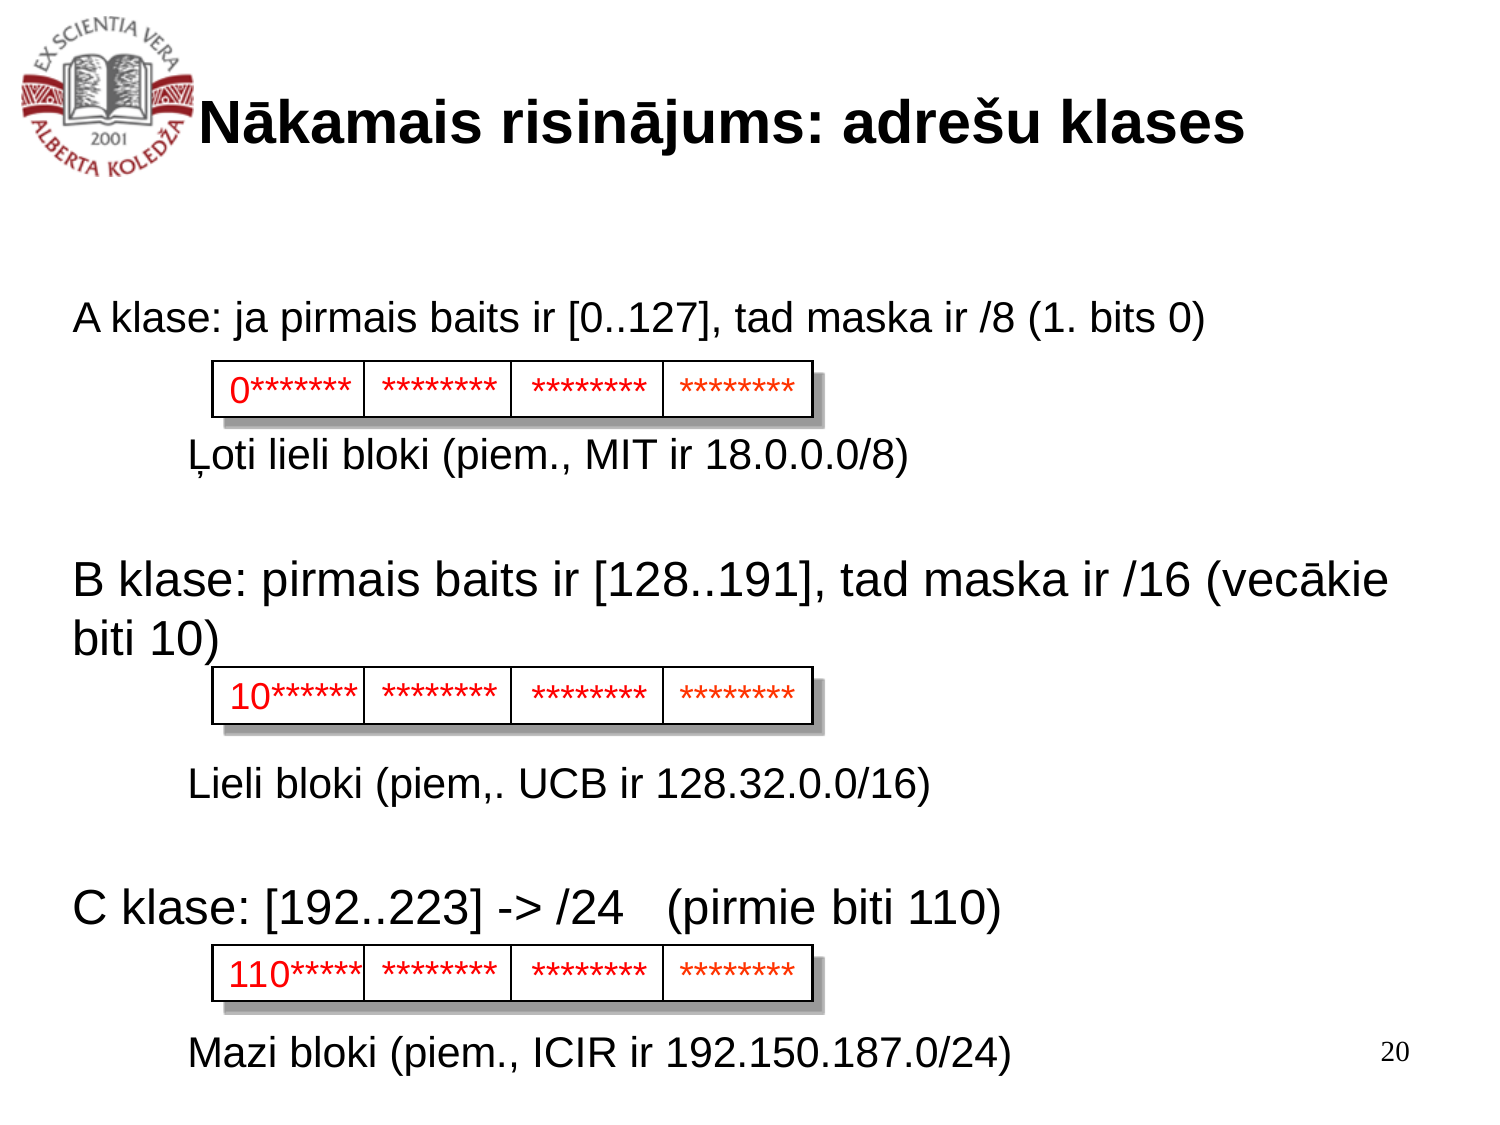

# Nākamais risinājums: adrešu klases
A klase: ja pirmais baits ir [0..127], tad maska ir /8 (1. bits 0)
Ļoti lieli bloki (piem., MIT ir 18.0.0.0/8)
B klase: pirmais baits ir [128..191], tad maska ir /16 (vecākie biti 10)
Lieli bloki (piem,. UCB ir 128.32.0.0/16)
C klase: [192..223] -> /24 (pirmie biti 110)
Mazi bloki (piem., ICIR ir 192.150.187.0/24)
0*******
********
********
********
10******
********
********
********
110*****
********
********
********